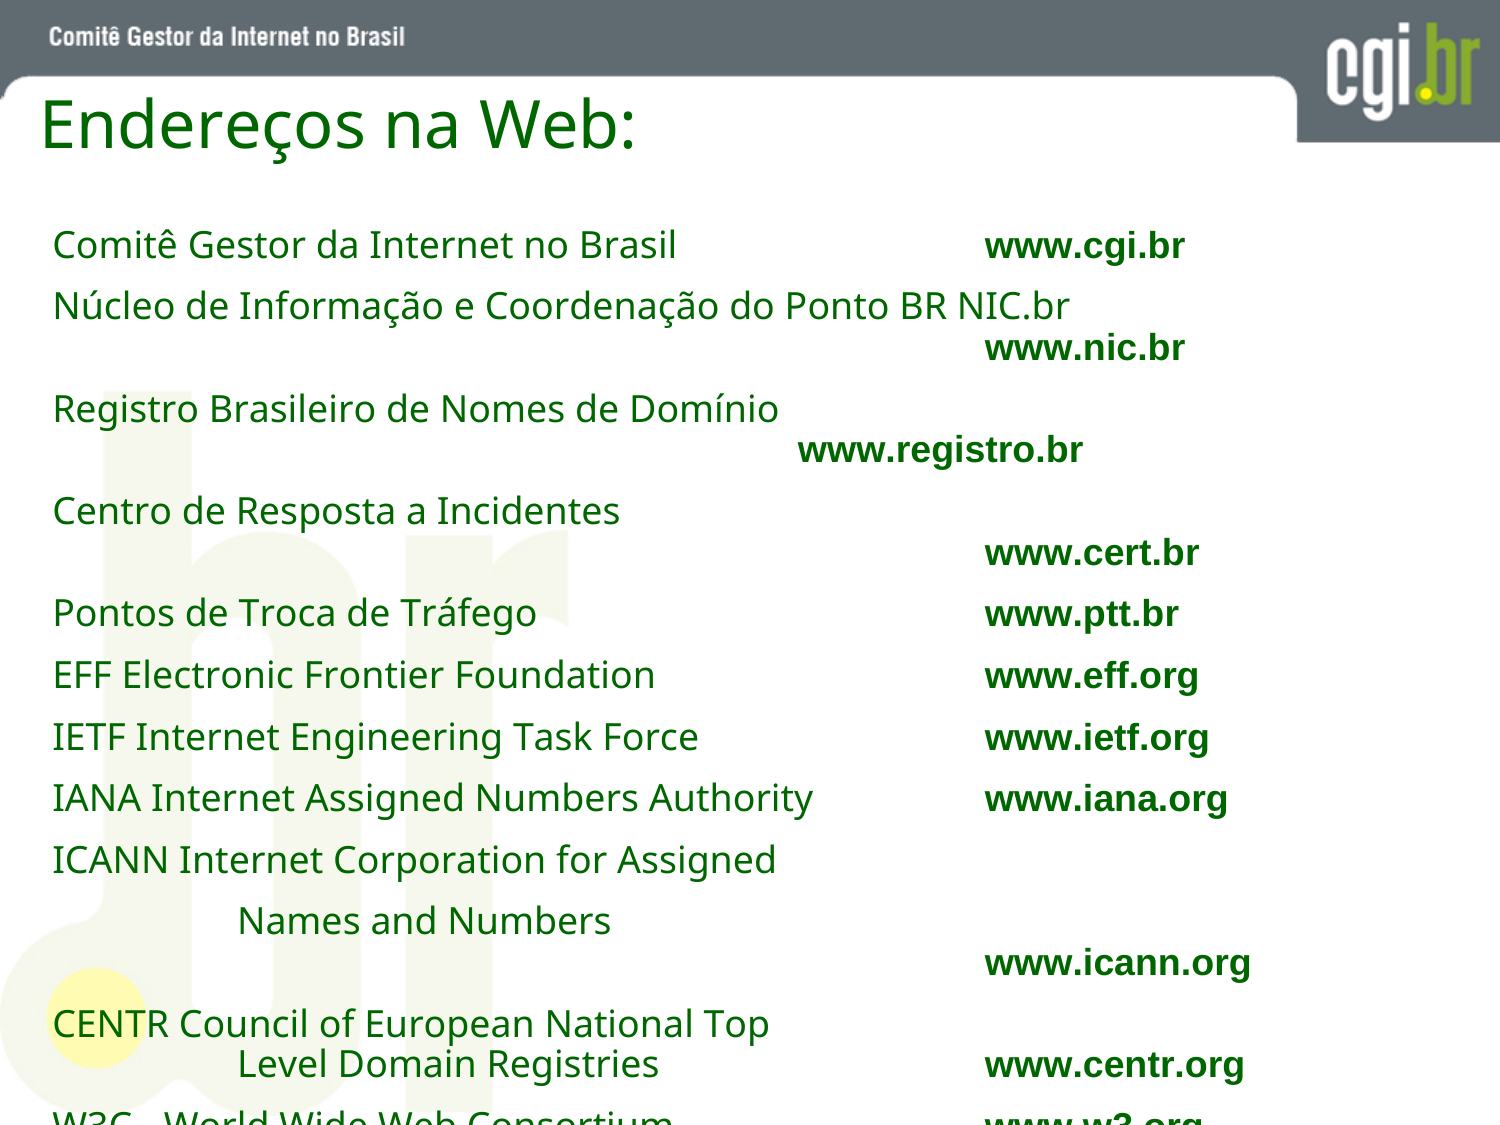

# Endereços na Web:
Comitê Gestor da Internet no Brasil		www.cgi.br
Núcleo de Informação e Coordenação do Ponto BR NIC.br 							www.nic.br
Registro Brasileiro de Nomes de Domínio 								www.registro.br
Centro de Resposta a Incidentes									www.cert.br
Pontos de Troca de Tráfego 			www.ptt.br
EFF Electronic Frontier Foundation 		www.eff.org
IETF Internet Engineering Task Force 		www.ietf.org
IANA Internet Assigned Numbers Authority	www.iana.org
ICANN Internet Corporation for Assigned
		Names and Numbers									www.icann.org
CENTR Council of European National Top
	Level Domain Registries		www.centr.org
W3C - World Wide Web Consortium		www.w3.org